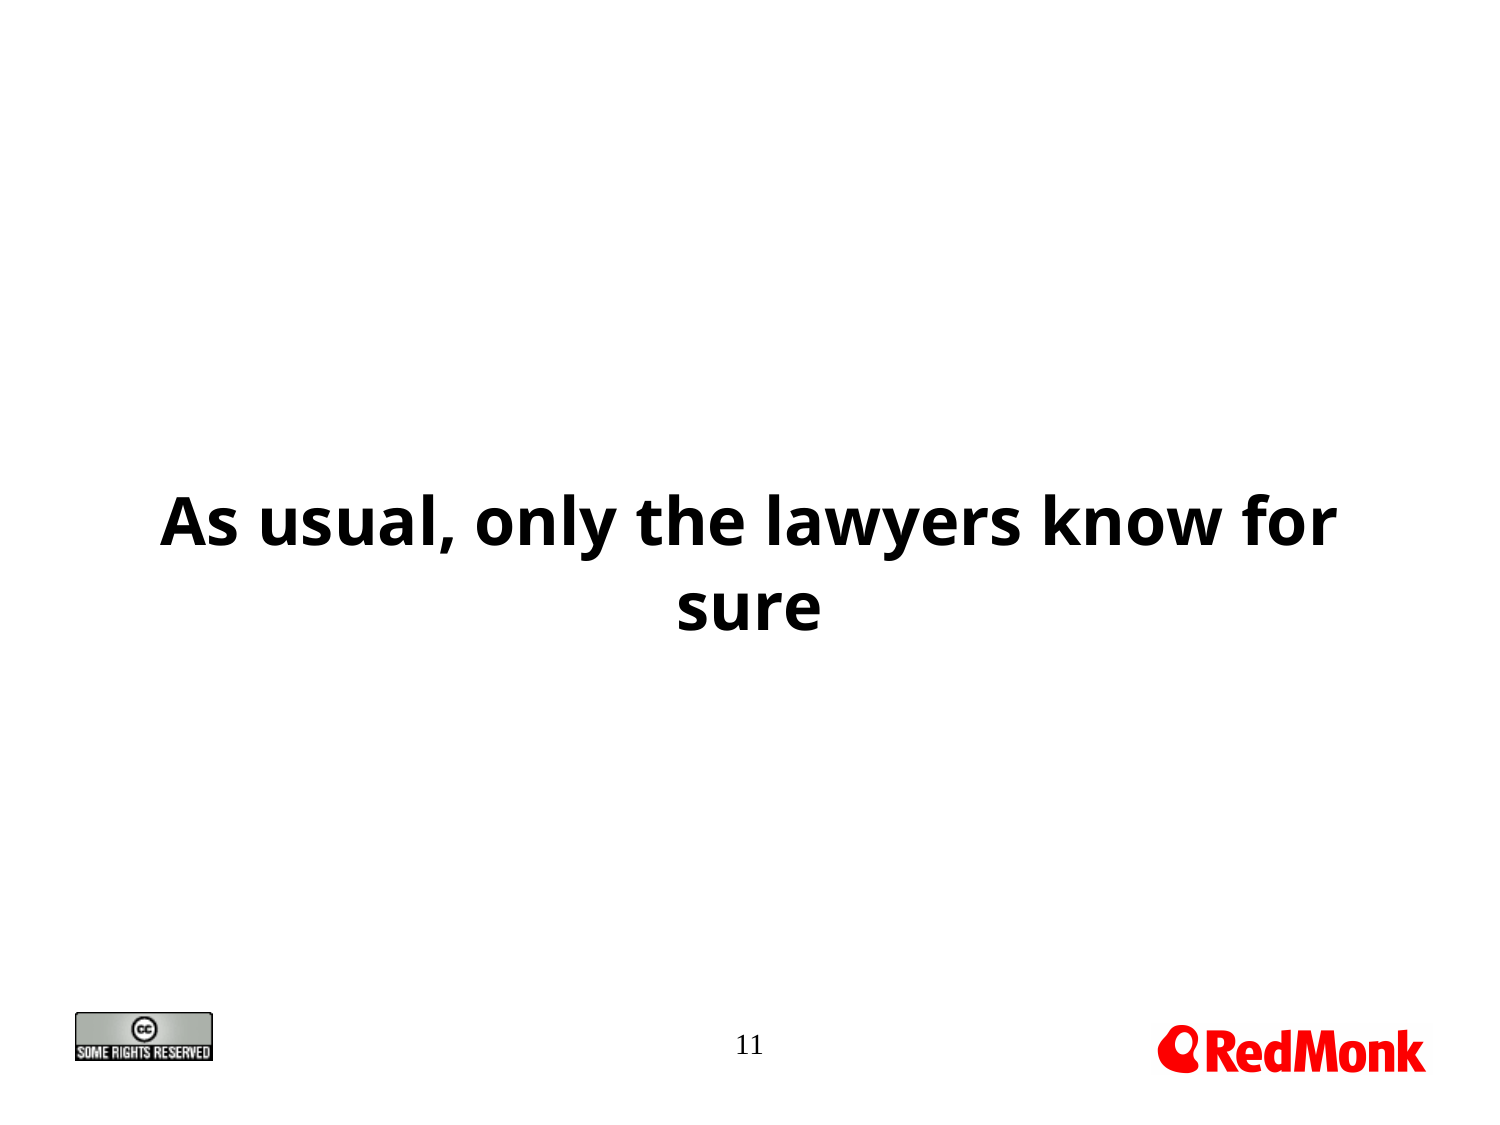

As usual, only the lawyers know for sure